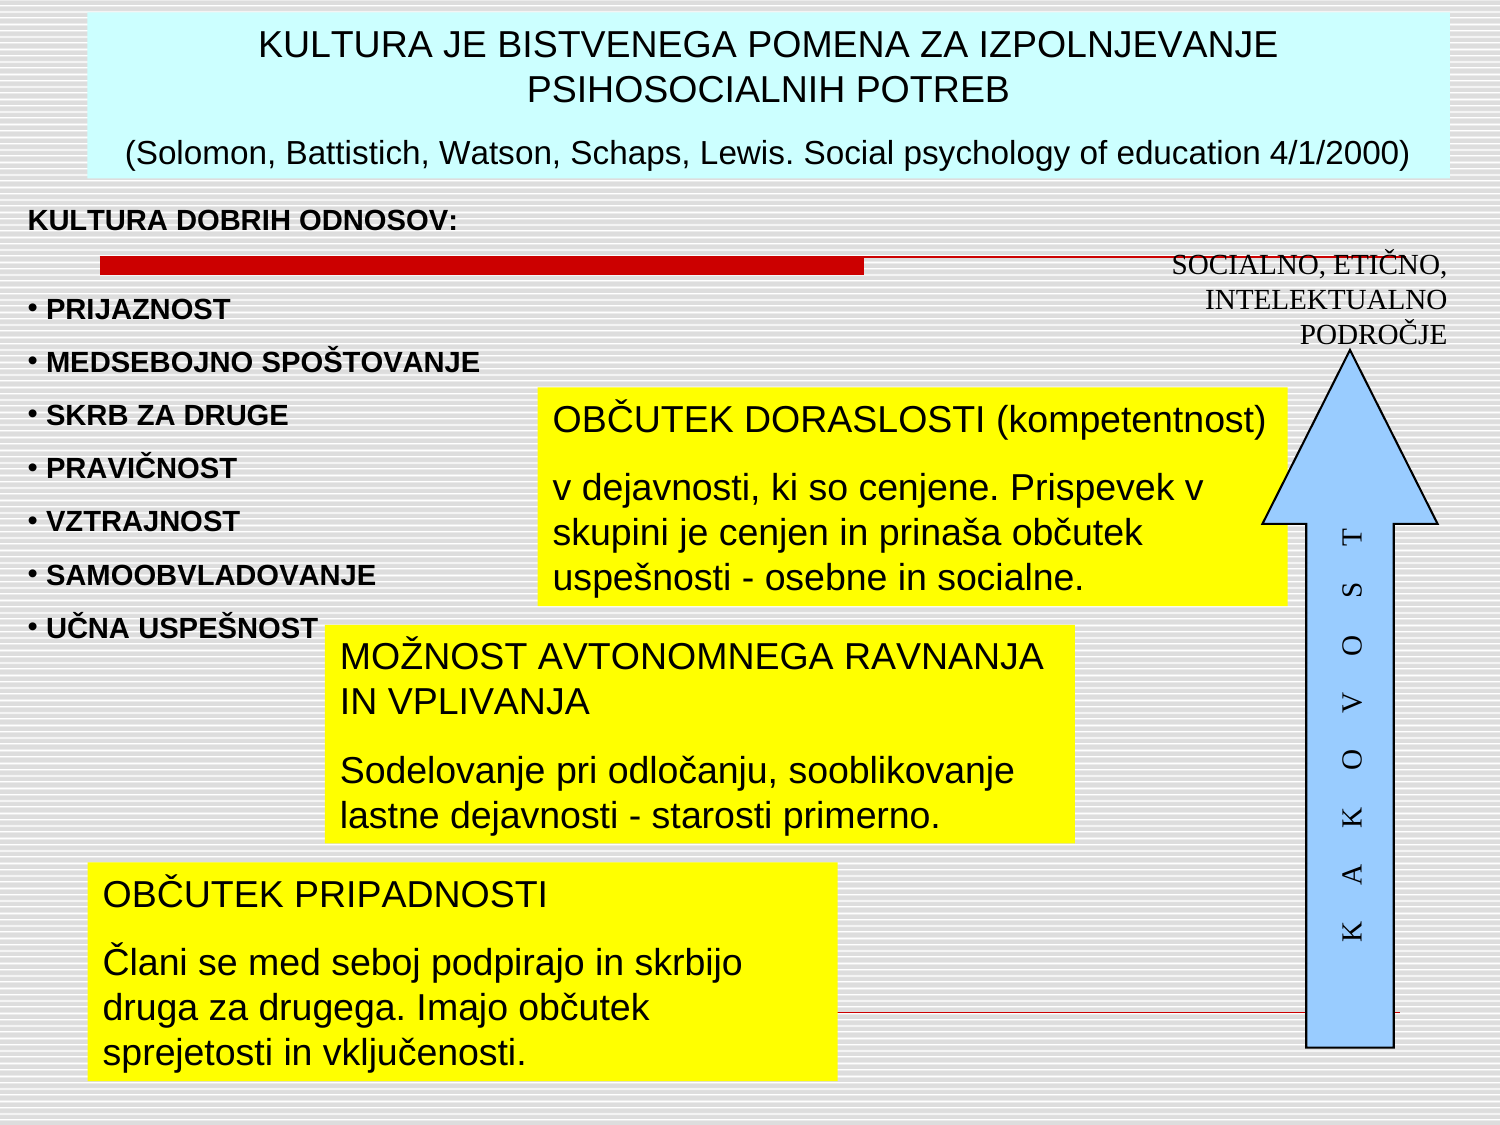

KULTURA JE BISTVENEGA POMENA ZA IZPOLNJEVANJE PSIHOSOCIALNIH POTREB
(Solomon, Battistich, Watson, Schaps, Lewis. Social psychology of education 4/1/2000)
KULTURA DOBRIH ODNOSOV:
 PRIJAZNOST
 MEDSEBOJNO SPOŠTOVANJE
 SKRB ZA DRUGE
 PRAVIČNOST
 VZTRAJNOST
 SAMOOBVLADOVANJE
 UČNA USPEŠNOST
SOCIALNO, ETIČNO, INTELEKTUALNO PODROČJE
OBČUTEK DORASLOSTI (kompetentnost)
v dejavnosti, ki so cenjene. Prispevek v skupini je cenjen in prinaša občutek uspešnosti - osebne in socialne.
MOŽNOST AVTONOMNEGA RAVNANJA IN VPLIVANJA
Sodelovanje pri odločanju, sooblikovanje lastne dejavnosti - starosti primerno.
K A K O V O S T
OBČUTEK PRIPADNOSTI
Člani se med seboj podpirajo in skrbijo druga za drugega. Imajo občutek sprejetosti in vključenosti.